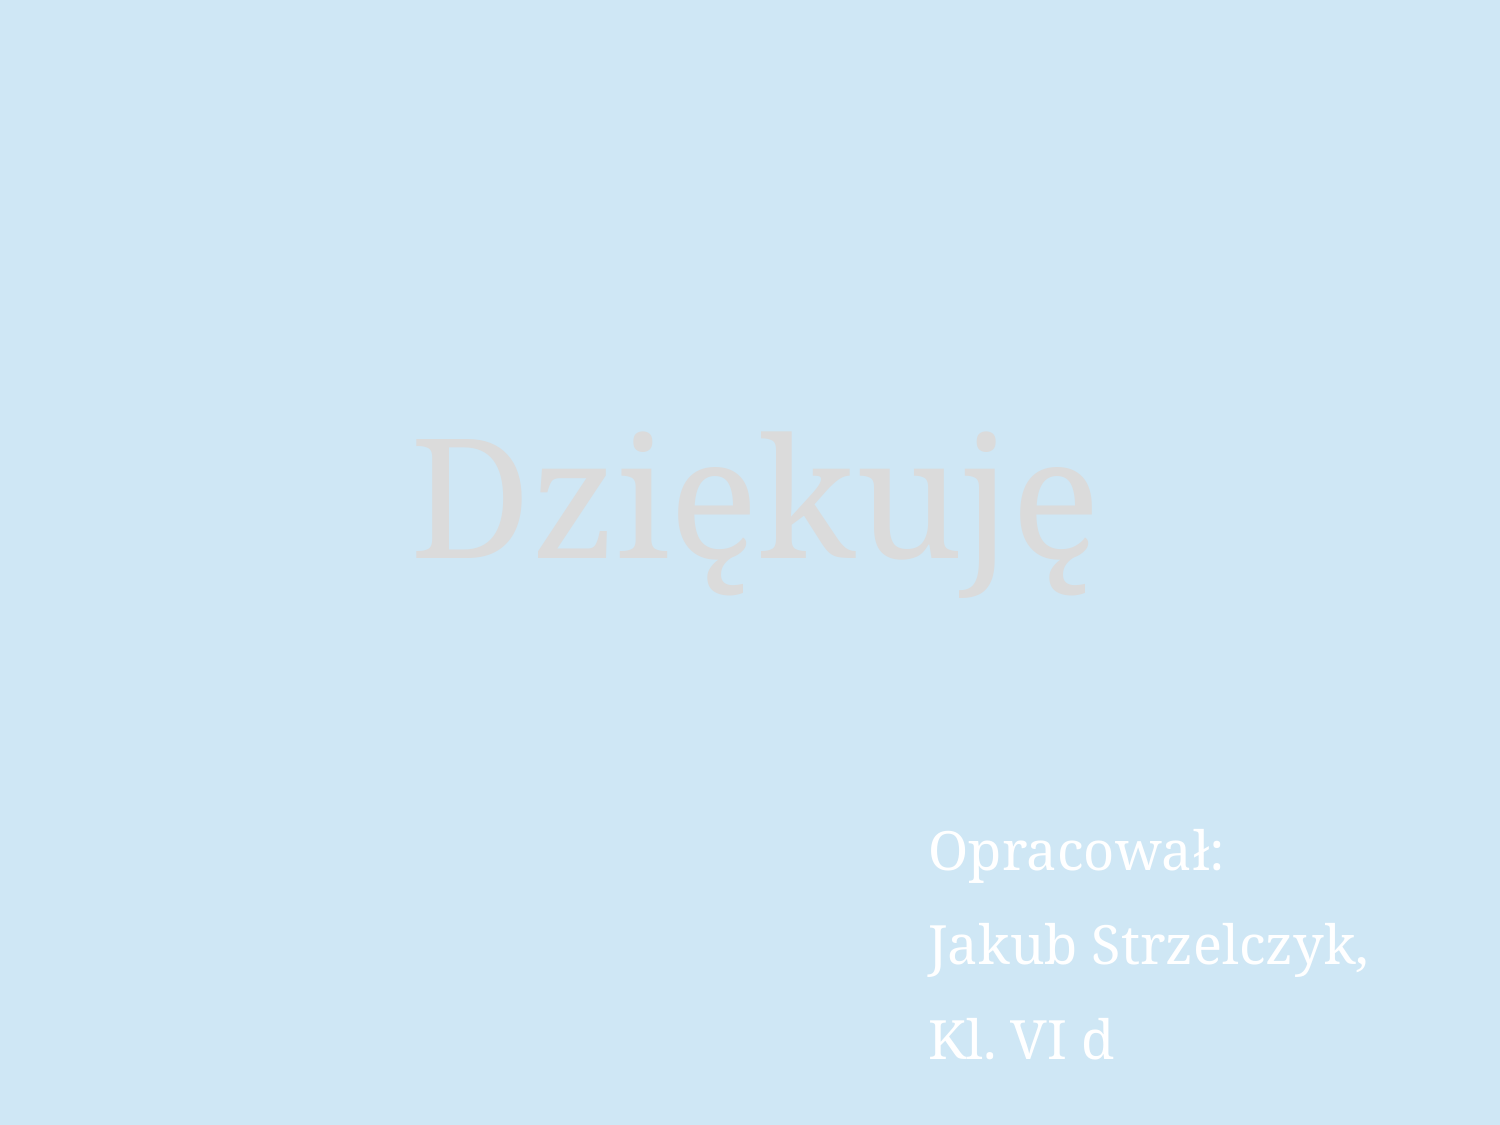

Dziękuję
# Opracował:
Jakub Strzelczyk,
Kl. VI d